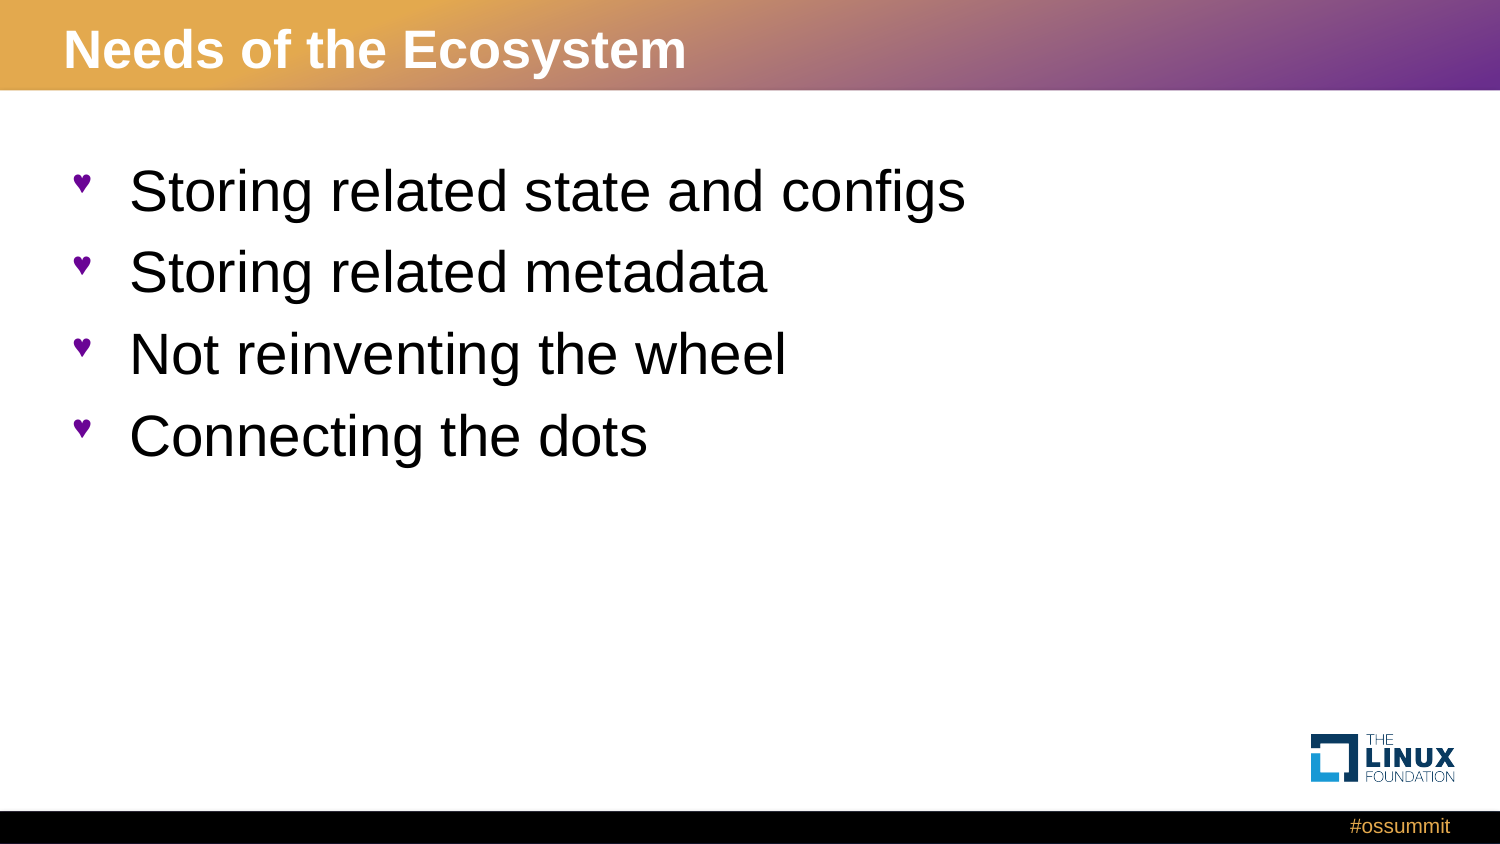

# Needs of the Ecosystem
Storing related state and configs
Storing related metadata
Not reinventing the wheel
Connecting the dots